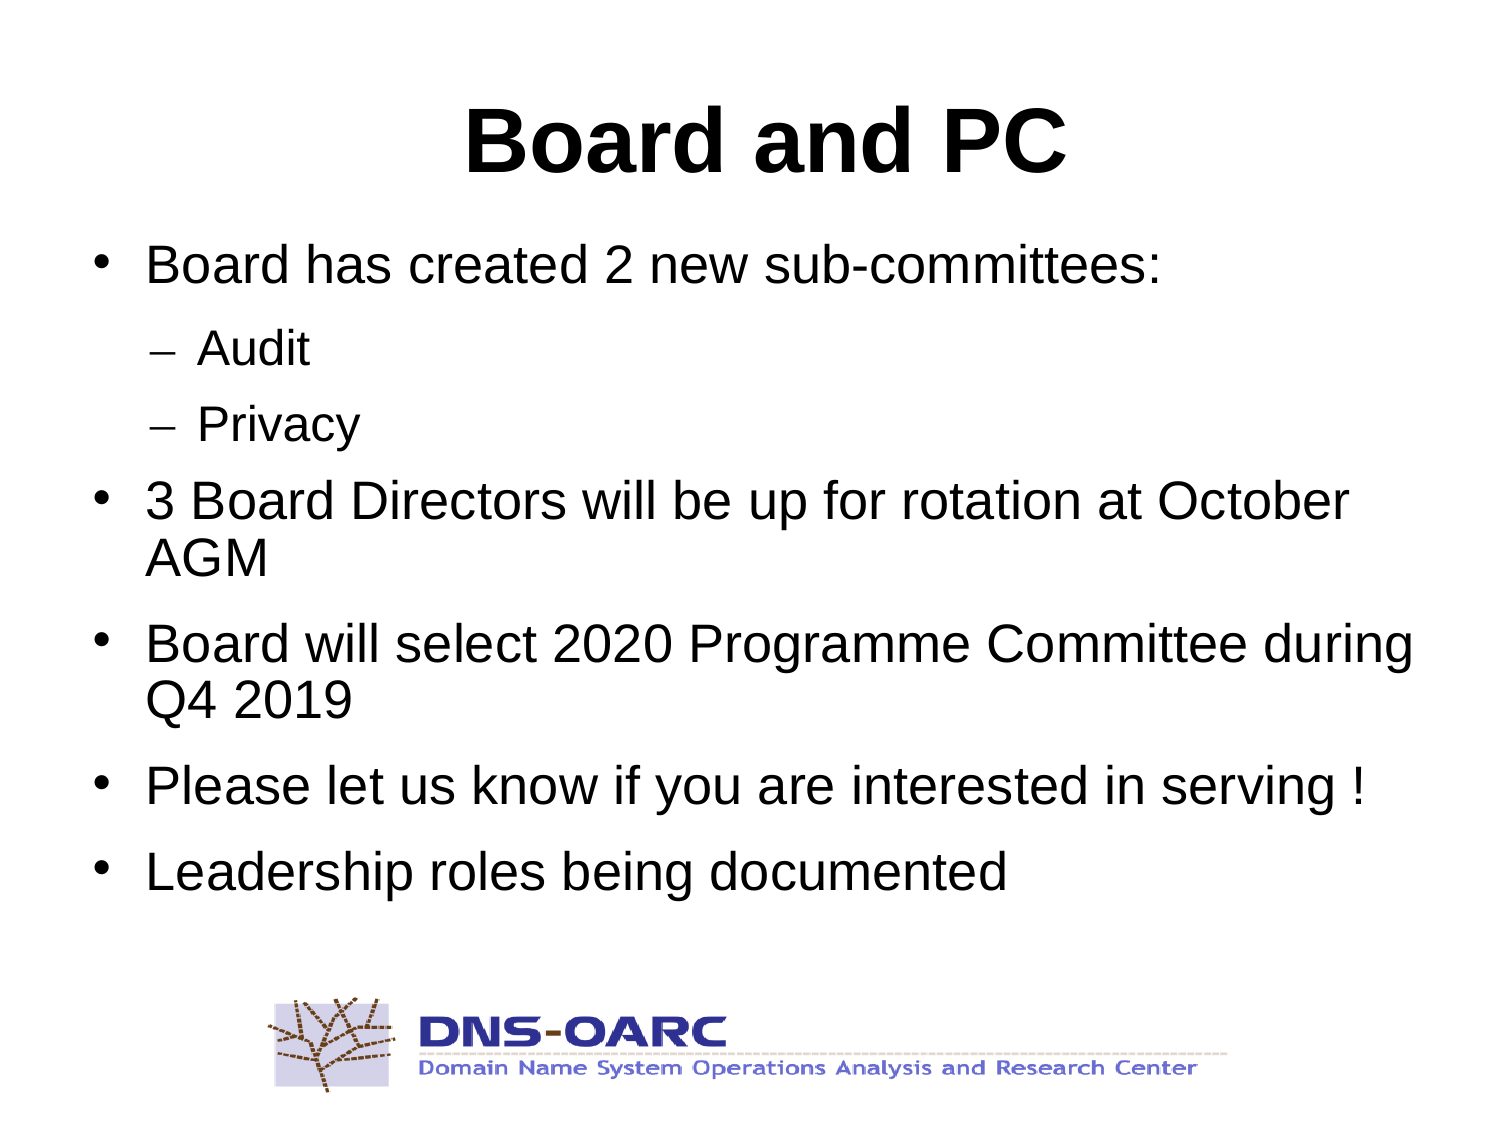

Board and PC
# Board has created 2 new sub-committees:
Audit
Privacy
3 Board Directors will be up for rotation at October AGM
Board will select 2020 Programme Committee during Q4 2019
Please let us know if you are interested in serving !
Leadership roles being documented